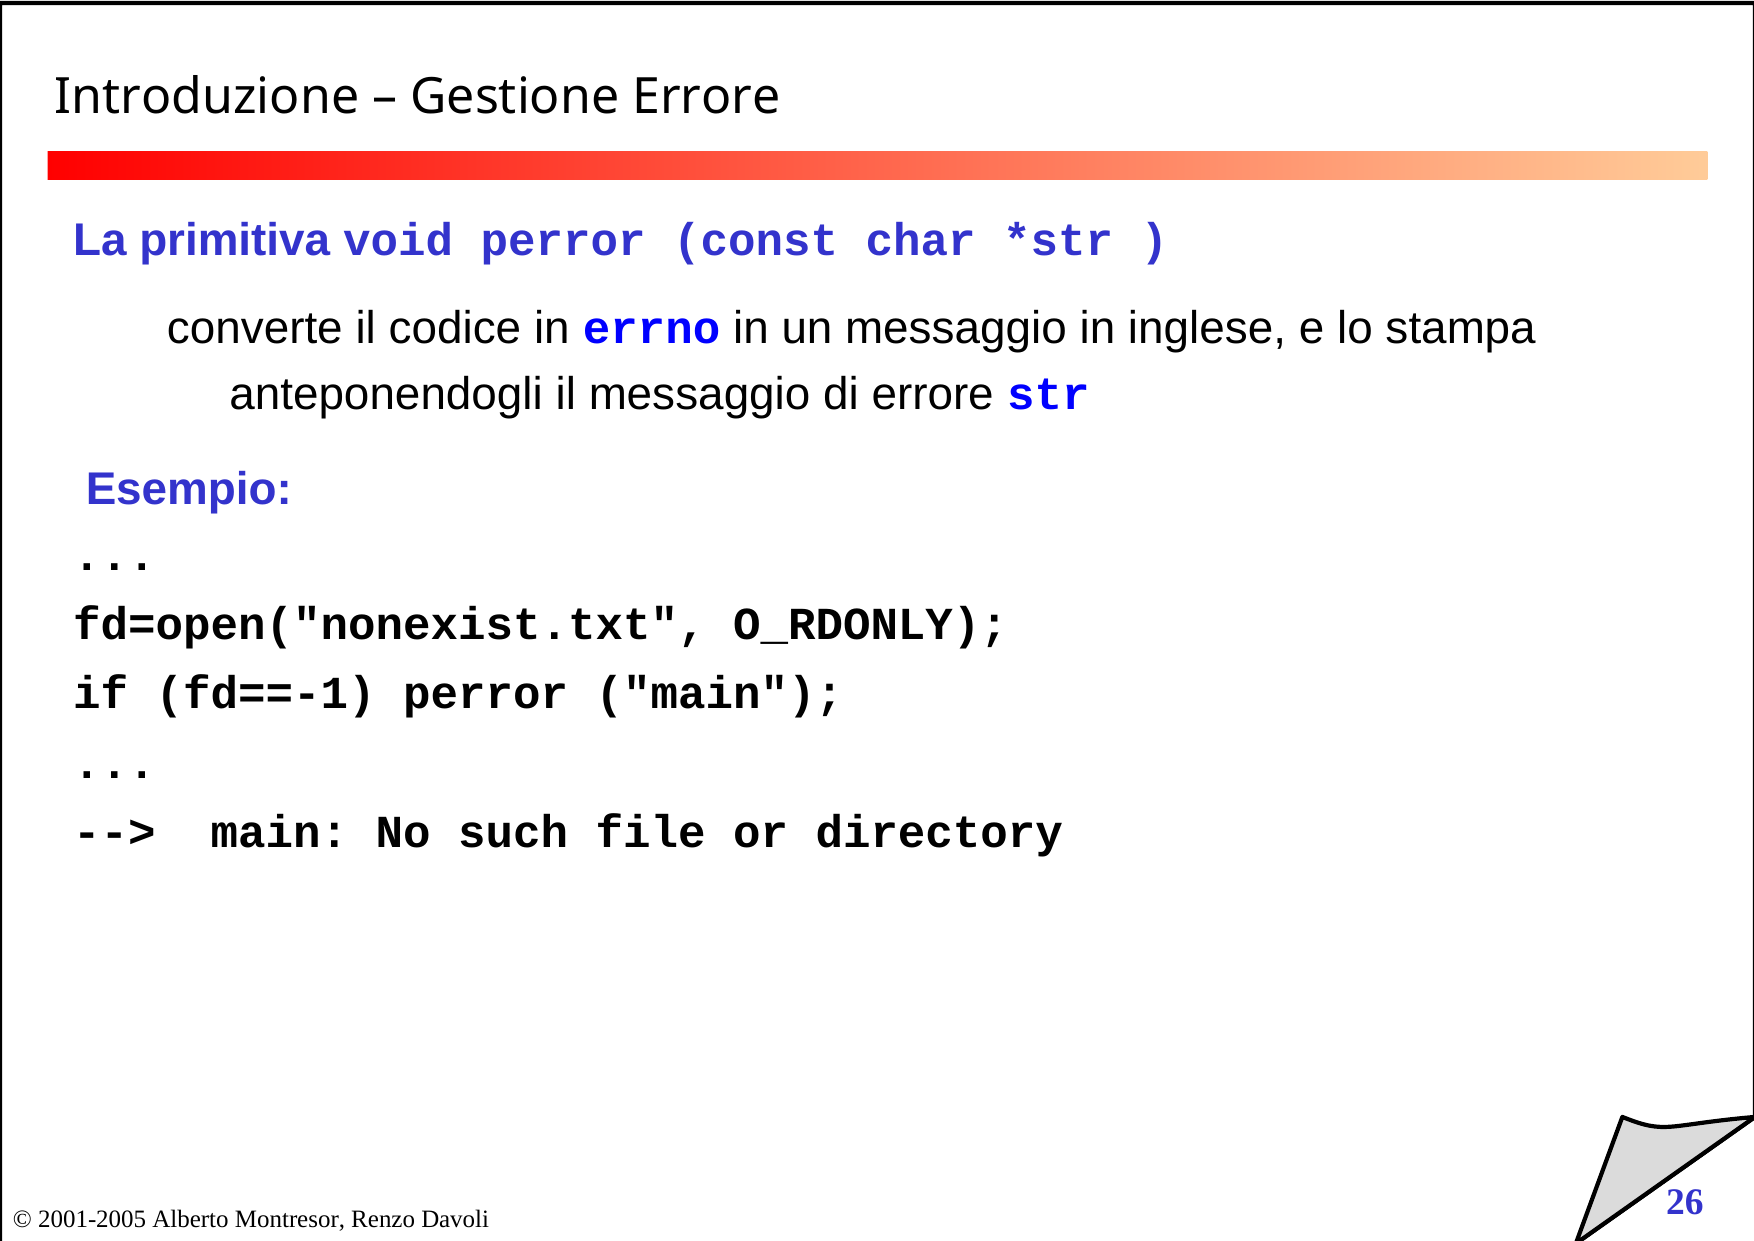

# Introduzione – Gestione Errore
La primitiva void perror (const char *str )
converte il codice in errno in un messaggio in inglese, e lo stampa anteponendogli il messaggio di errore str
 Esempio:
...
fd=open("nonexist.txt", O_RDONLY);
if (fd==-1) perror ("main");
...
--> main: No such file or directory